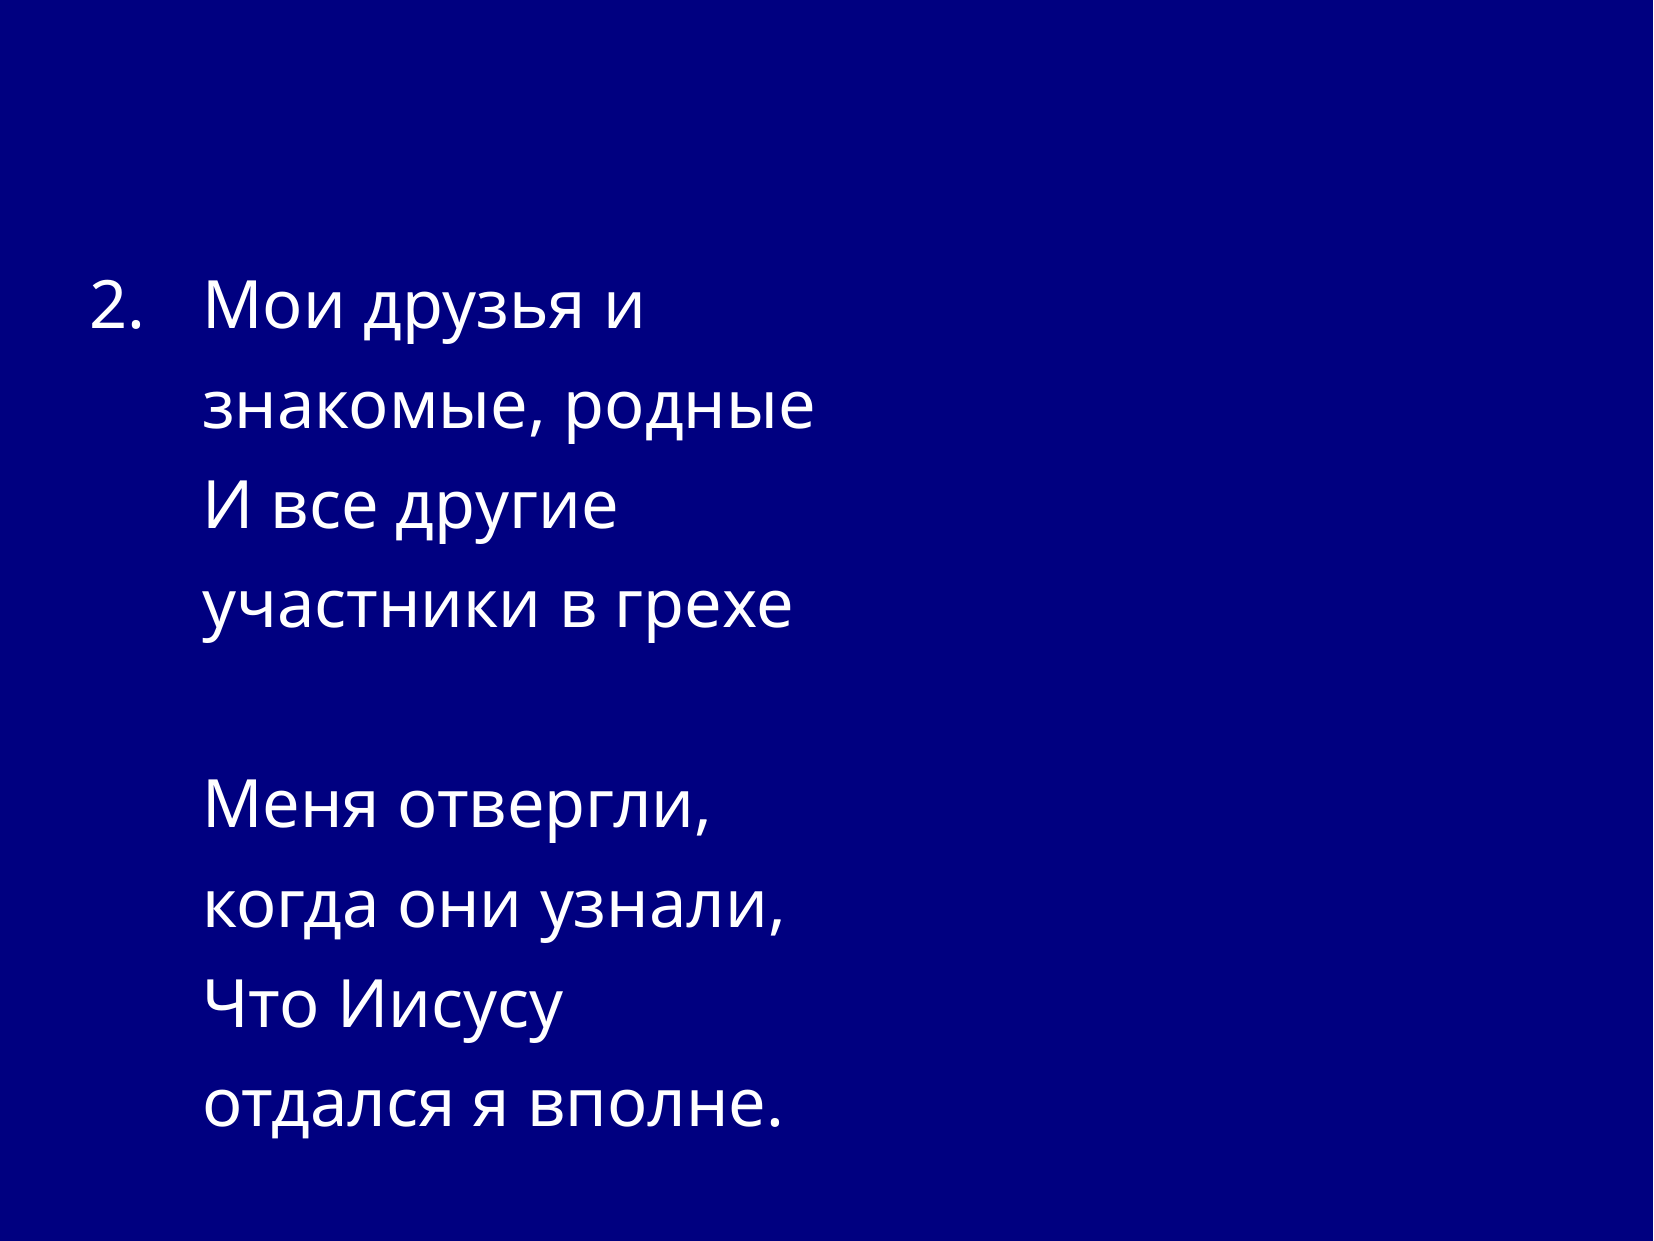

2.	Мои друзья и
	знакомые, родные
	И все другие
	участники в грехе
	Меня отвергли,
	когда они узнали,
	Что Иисусу
	отдался я вполне.